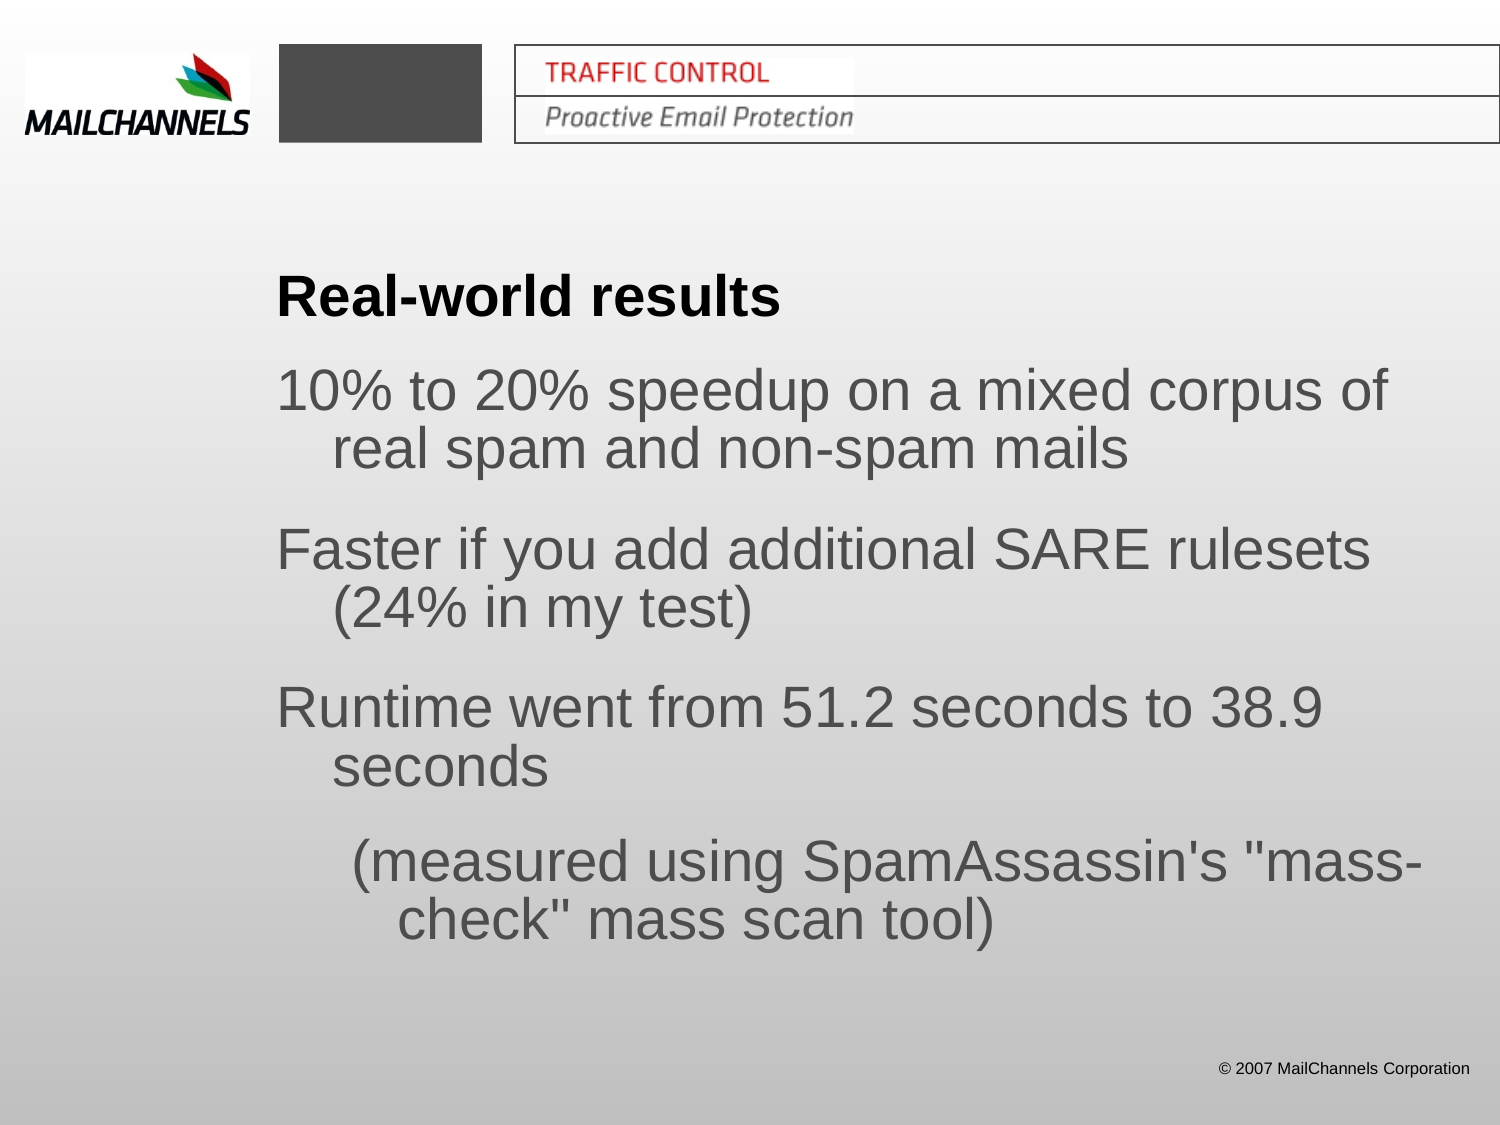

# Real-world results
10% to 20% speedup on a mixed corpus of real spam and non-spam mails
Faster if you add additional SARE rulesets (24% in my test)
Runtime went from 51.2 seconds to 38.9 seconds
(measured using SpamAssassin's "mass-check" mass scan tool)